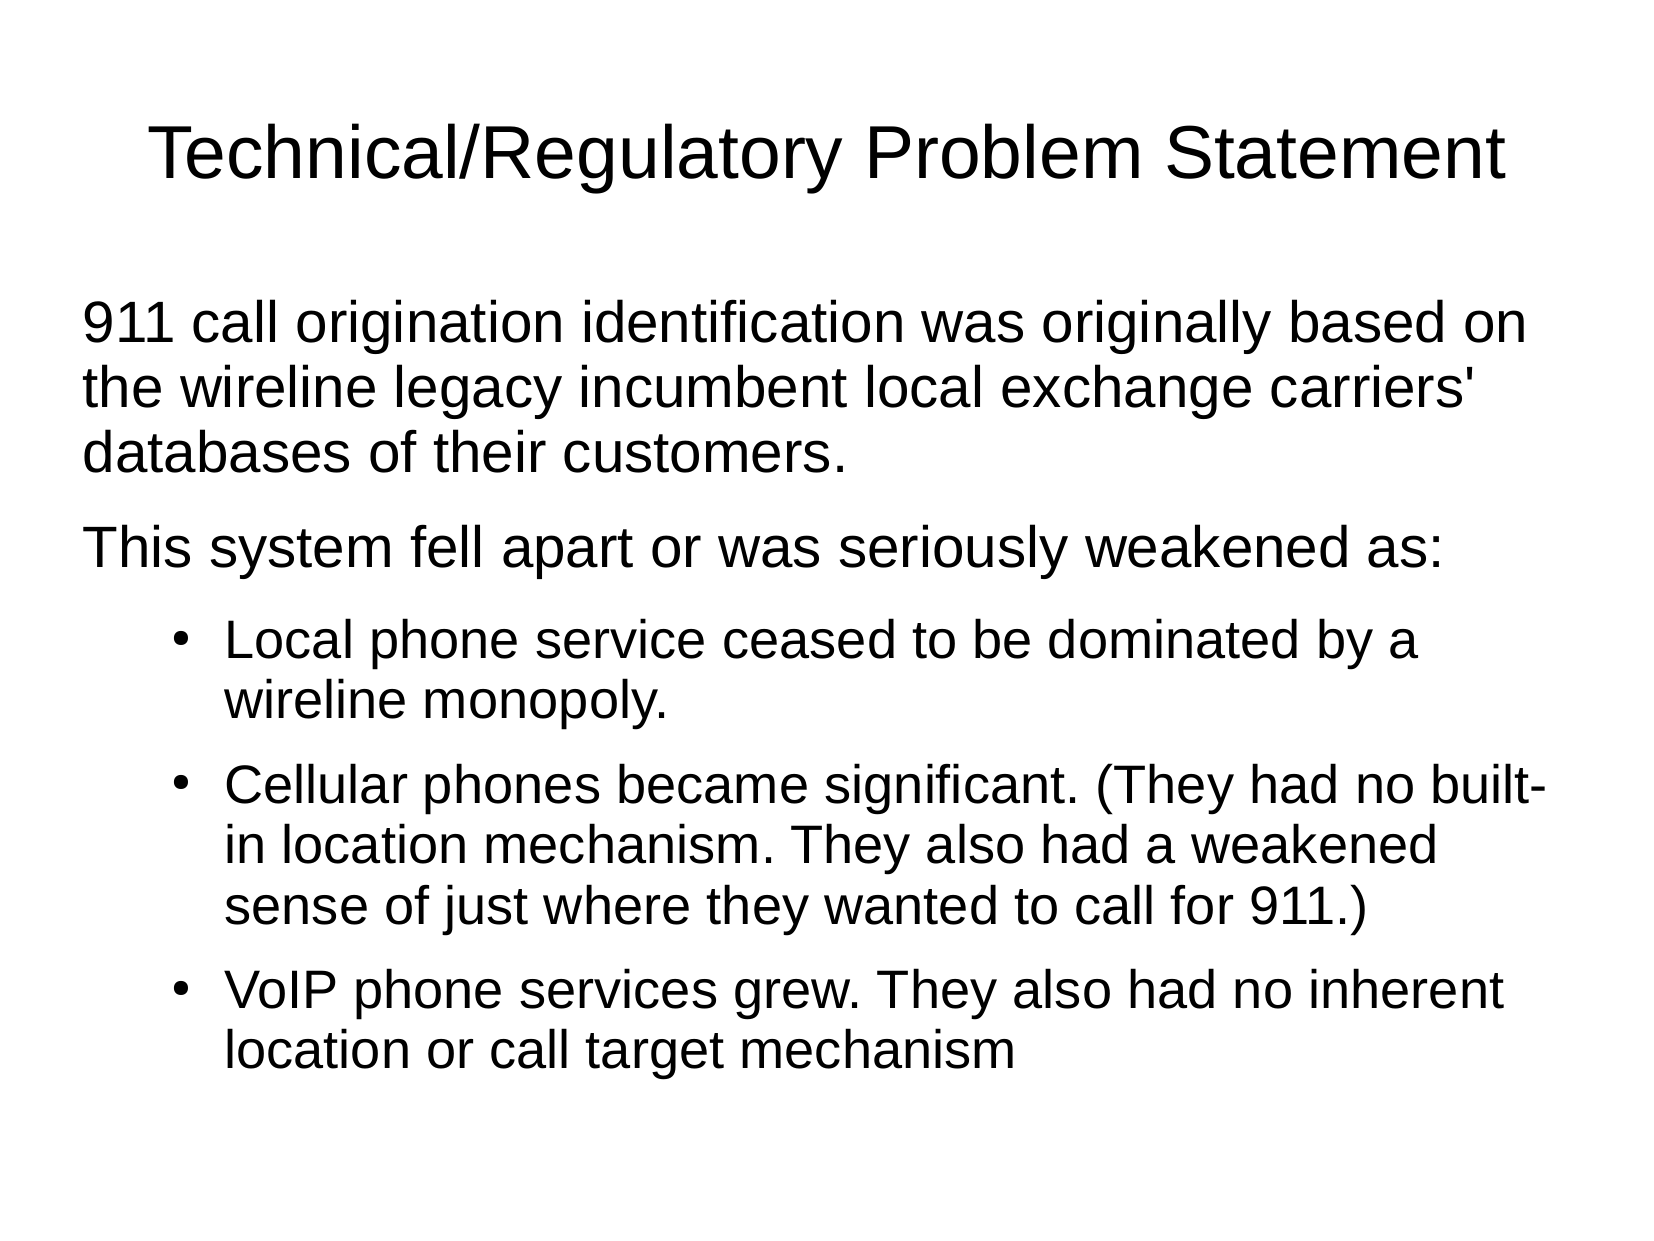

# Technical/Regulatory Problem Statement
911 call origination identification was originally based on the wireline legacy incumbent local exchange carriers' databases of their customers.
This system fell apart or was seriously weakened as:
Local phone service ceased to be dominated by a wireline monopoly.
Cellular phones became significant. (They had no built-in location mechanism. They also had a weakened sense of just where they wanted to call for 911.)
VoIP phone services grew. They also had no inherent location or call target mechanism